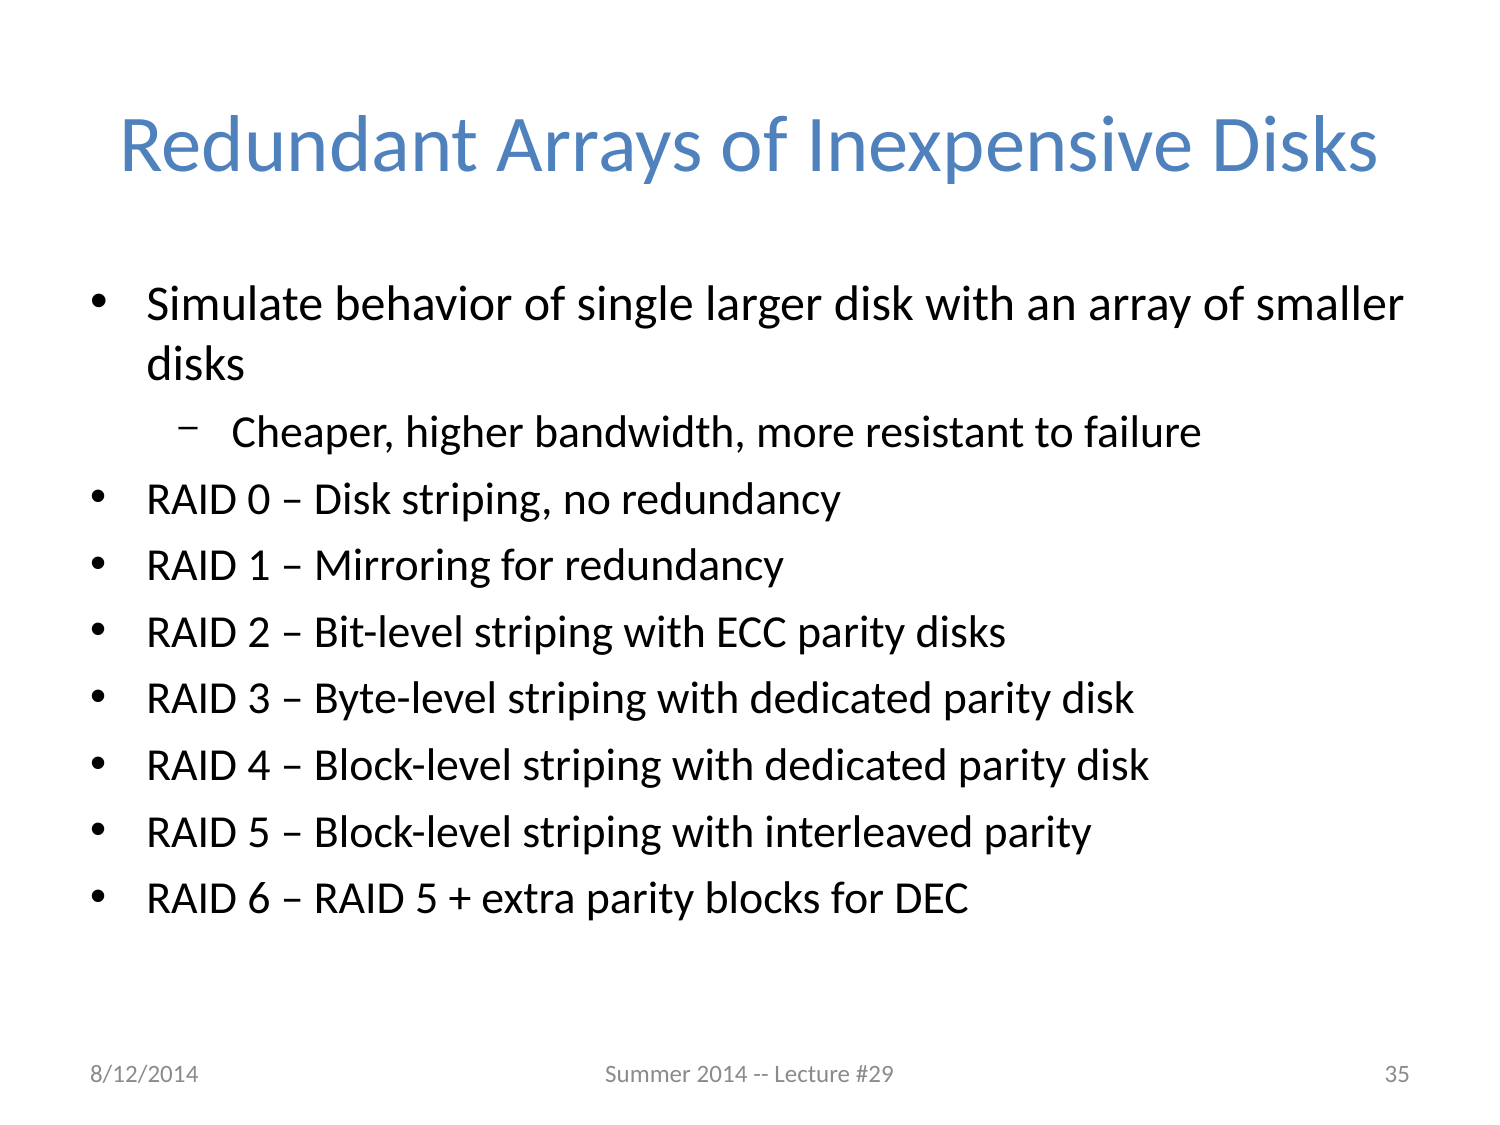

# Redundant Arrays of Inexpensive Disks
Simulate behavior of single larger disk with an array of smaller disks
Cheaper, higher bandwidth, more resistant to failure
RAID 0 – Disk striping, no redundancy
RAID 1 – Mirroring for redundancy
RAID 2 – Bit-level striping with ECC parity disks
RAID 3 – Byte-level striping with dedicated parity disk
RAID 4 – Block-level striping with dedicated parity disk
RAID 5 – Block-level striping with interleaved parity
RAID 6 – RAID 5 + extra parity blocks for DEC
8/12/2014
Summer 2014 -- Lecture #29